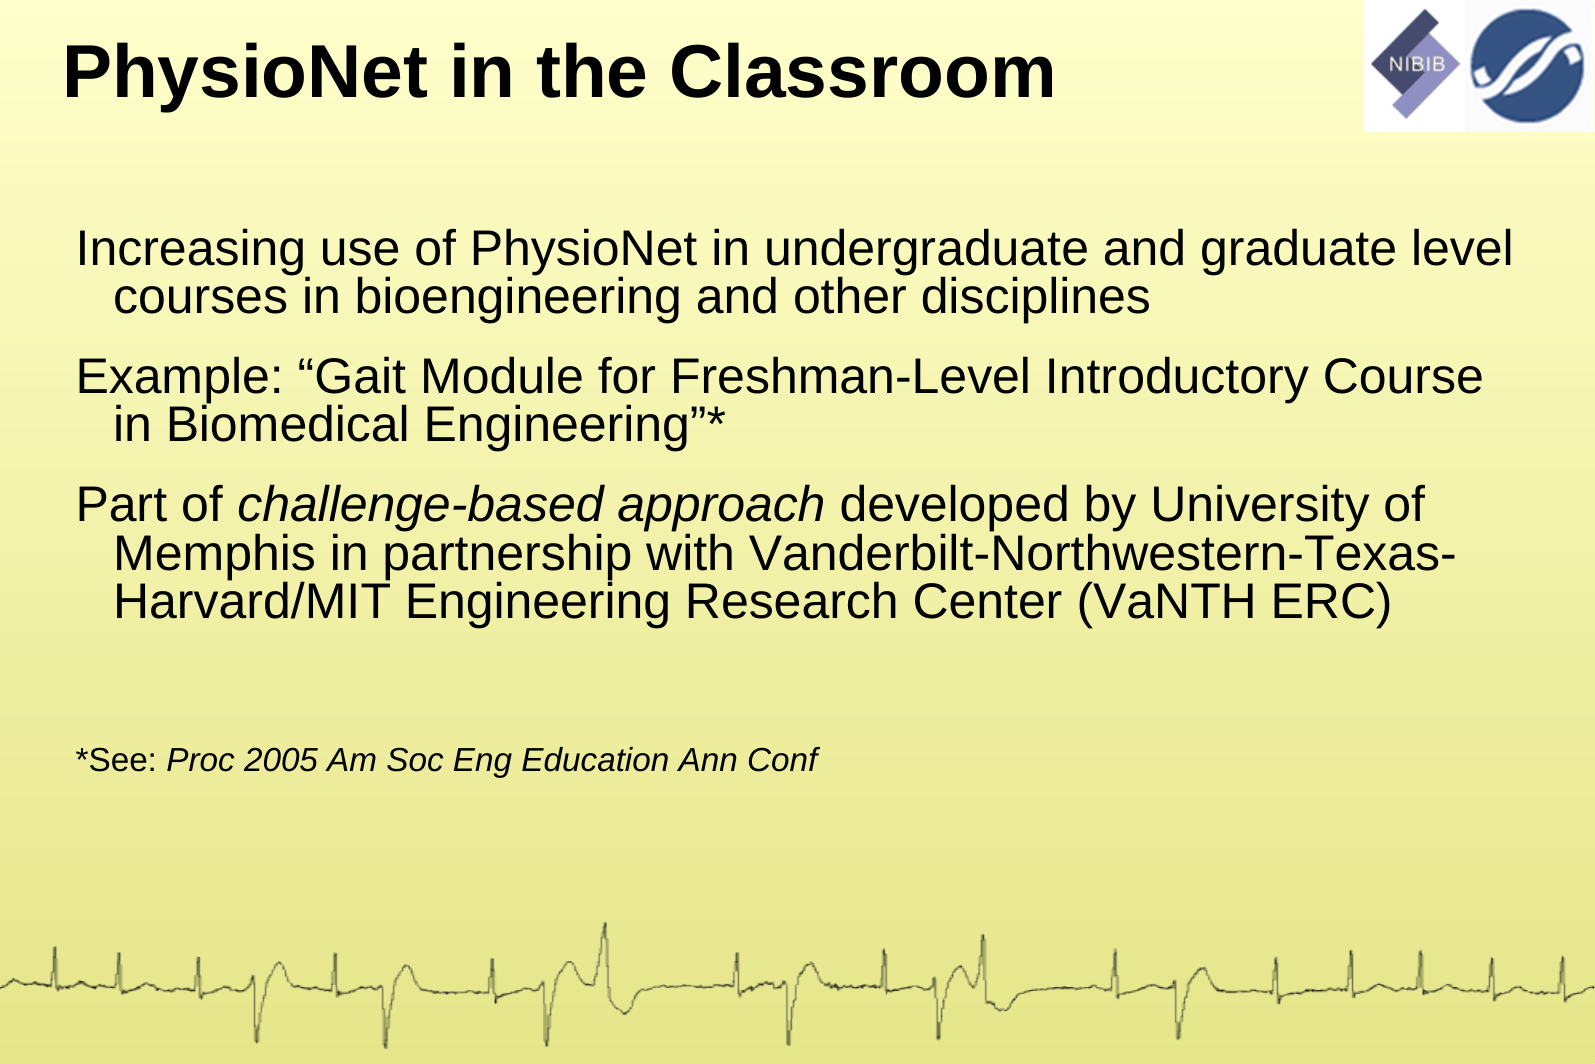

PhysioNet in the Classroom
# Increasing use of PhysioNet in undergraduate and graduate level courses in bioengineering and other disciplines
Example: “Gait Module for Freshman-Level Introductory Course in Biomedical Engineering”*
Part of challenge-based approach developed by University of Memphis in partnership with Vanderbilt-Northwestern-Texas-Harvard/MIT Engineering Research Center (VaNTH ERC)
*See: Proc 2005 Am Soc Eng Education Ann Conf